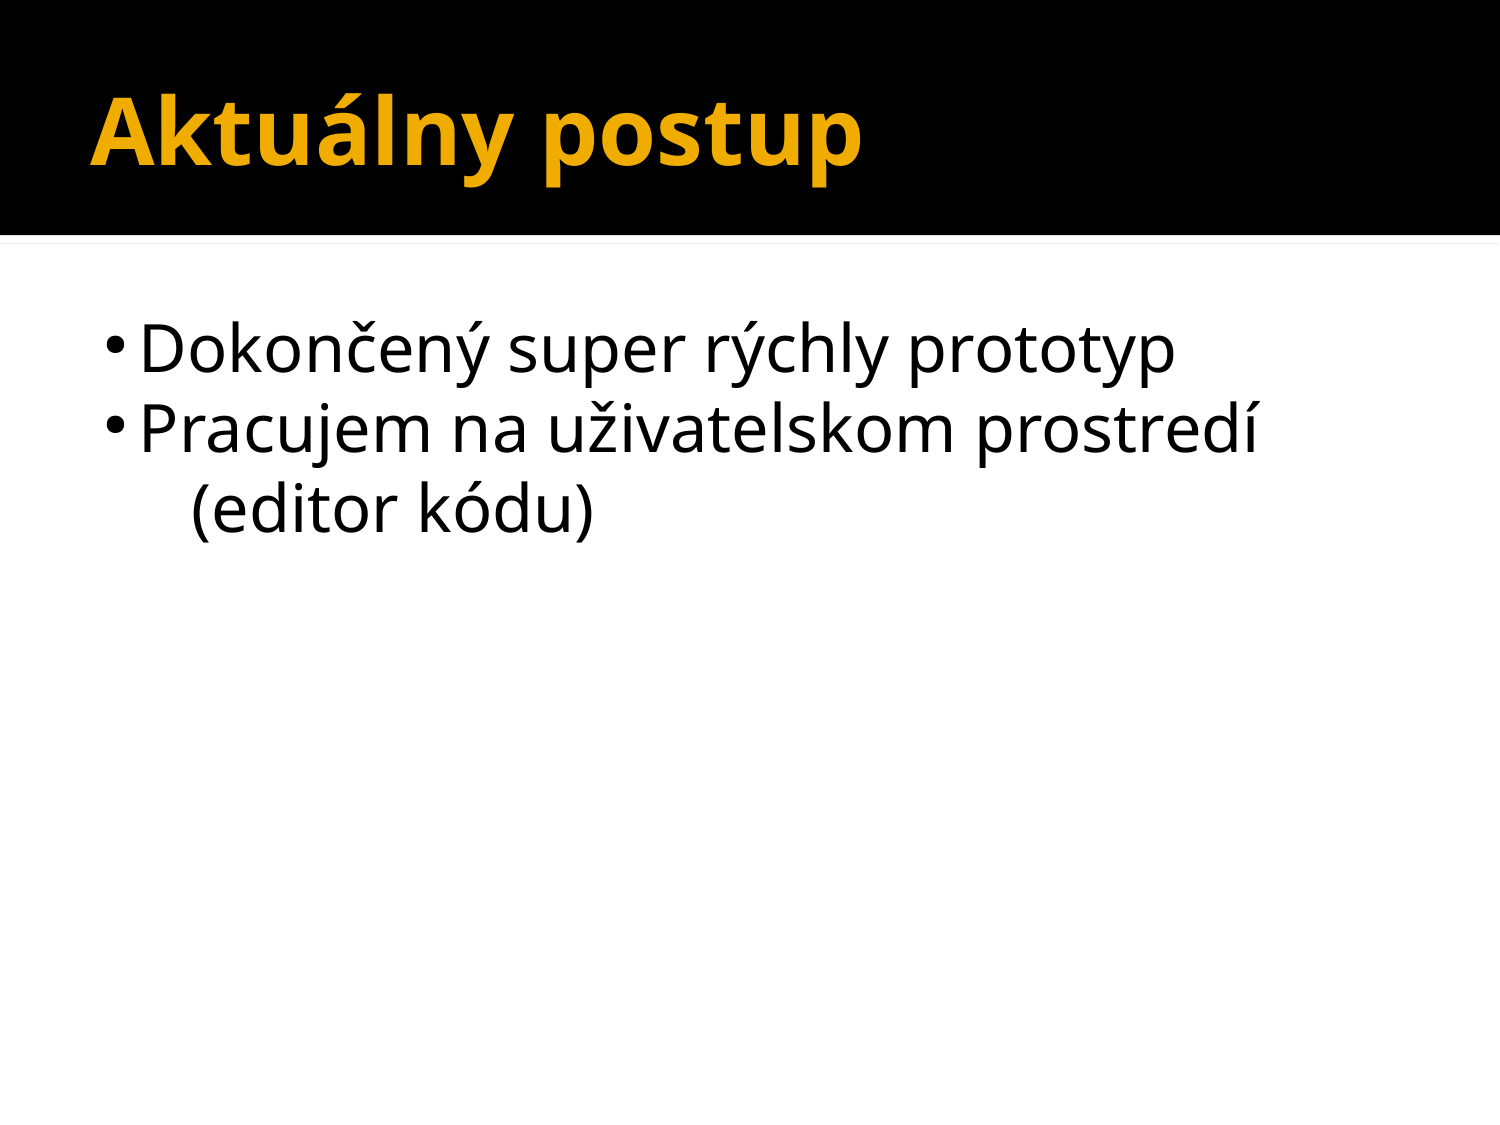

# Aktuálny postup
Dokončený super rýchly prototyp
Pracujem na uživatelskom prostredí
(editor kódu)